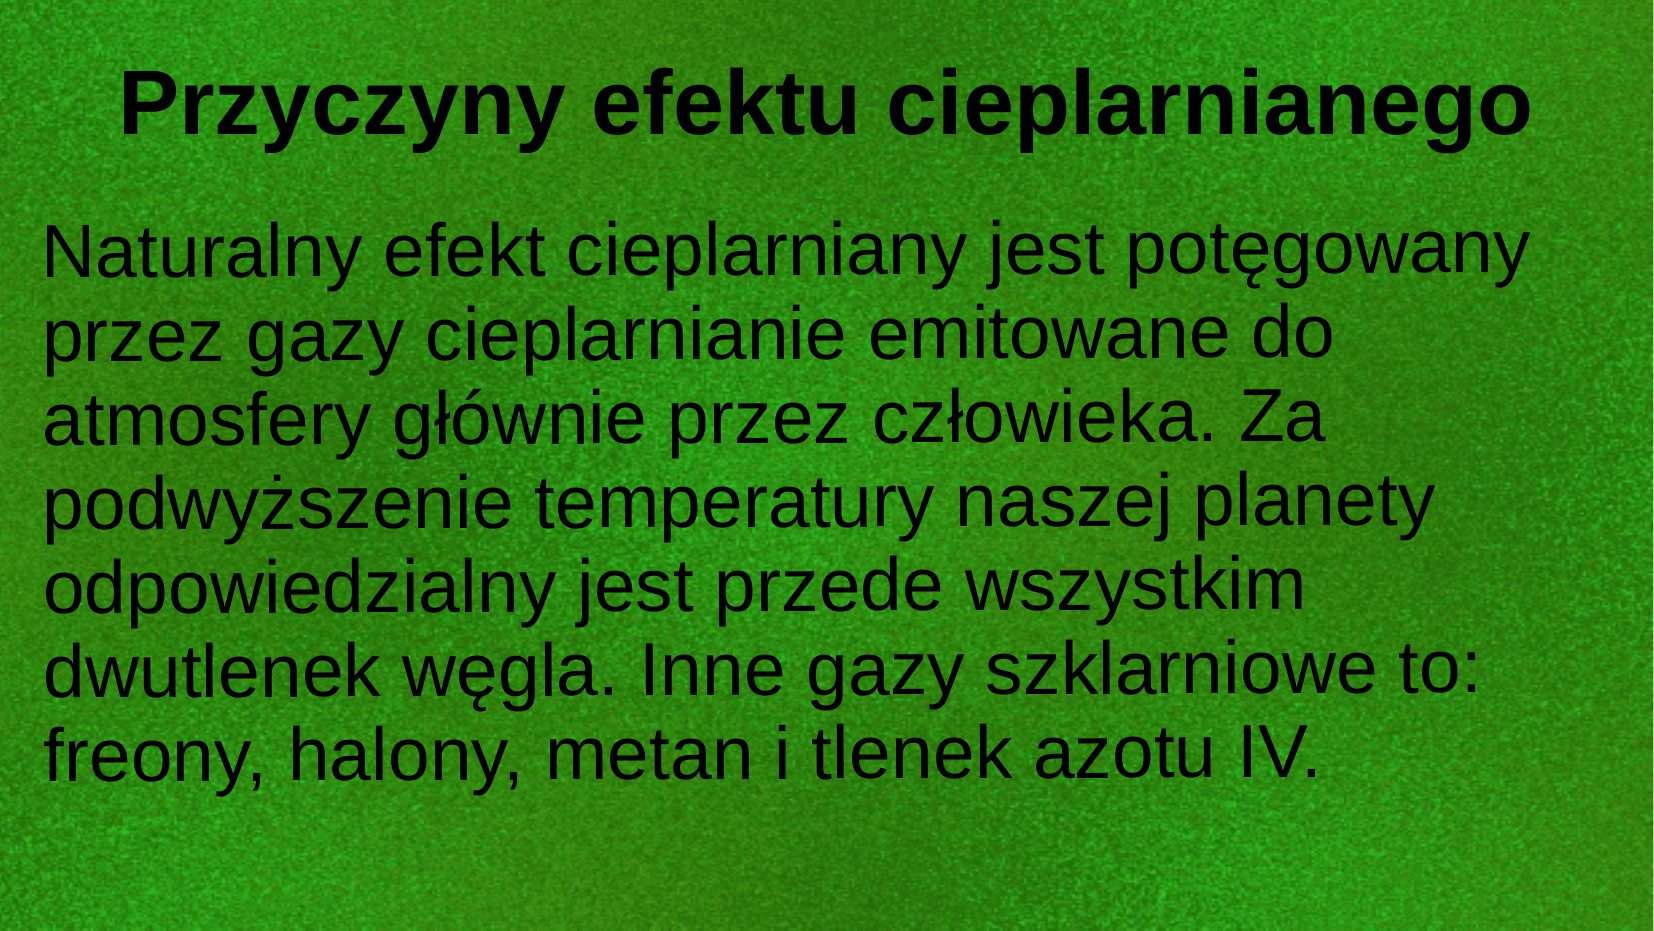

# Przyczyny efektu cieplarnianego
Naturalny efekt cieplarniany jest potęgowany przez gazy cieplarnianie emitowane do atmosfery głównie przez człowieka. Za podwyższenie temperatury naszej planety odpowiedzialny jest przede wszystkim dwutlenek węgla. Inne gazy szklarniowe to: freony, halony, metan i tlenek azotu IV.